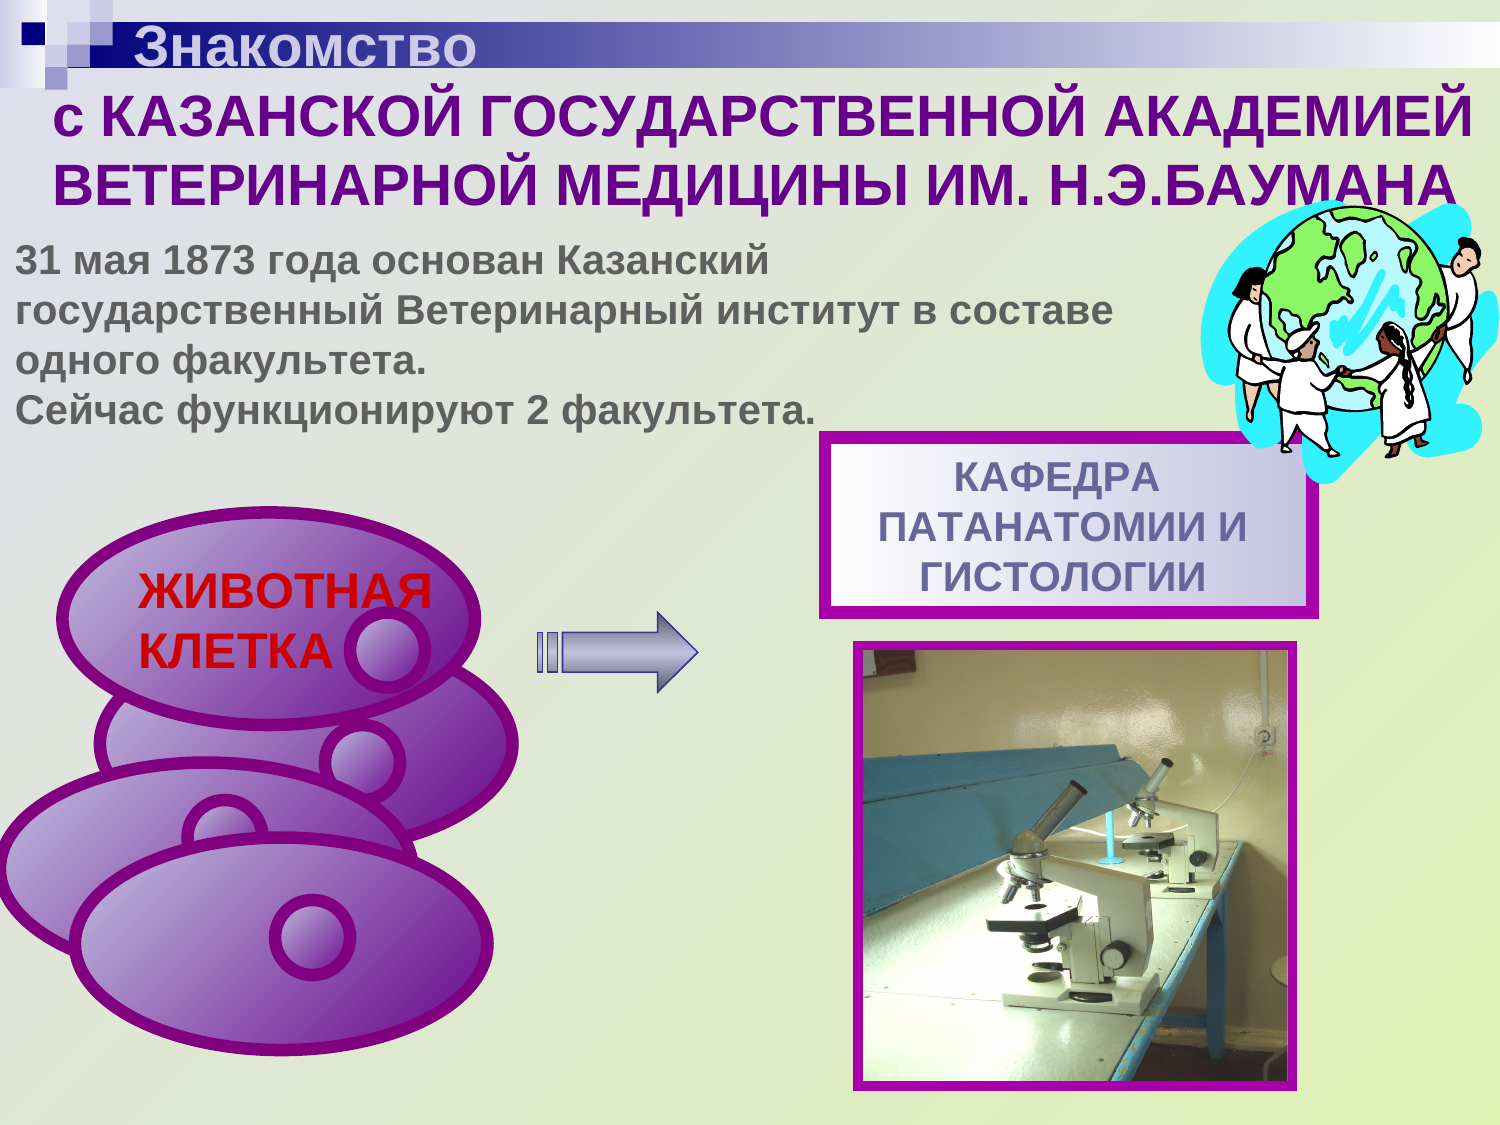

Знакомство
с КАЗАНСКОЙ ГОСУДАРСТВЕННОЙ АКАДЕМИЕЙ ВЕТЕРИНАРНОЙ МЕДИЦИНЫ ИМ. Н.Э.БАУМАНА
31 мая 1873 года основан Казанский государственный Ветеринарный институт в составе одного факультета.
Сейчас функционируют 2 факультета.
КАФЕДРА
ПАТАНАТОМИИ И
ГИСТОЛОГИИ
ЖИВОТНАЯ
КЛЕТКА